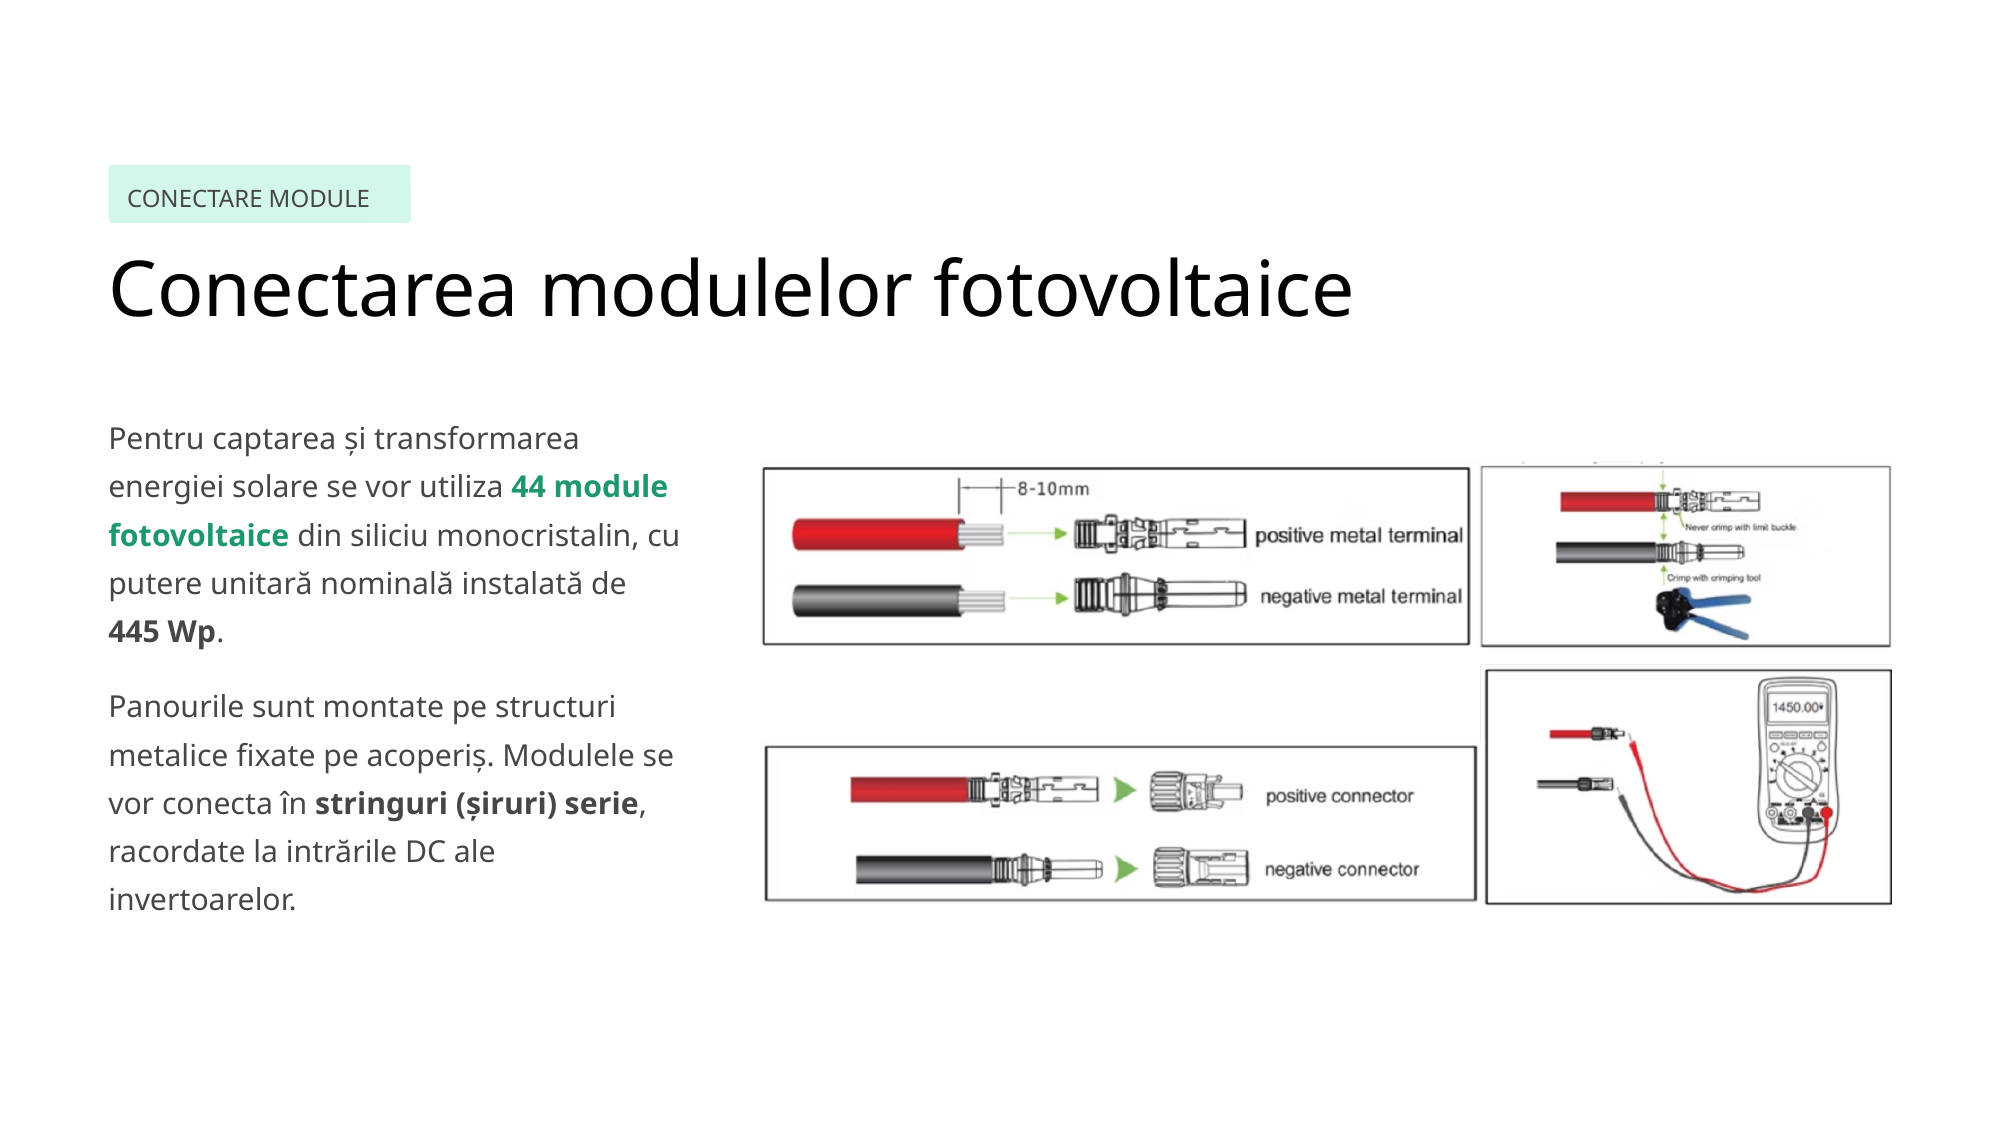

CONECTARE MODULE
Conectarea modulelor fotovoltaice
Pentru captarea și transformarea energiei solare se vor utiliza 44 module fotovoltaice din siliciu monocristalin, cu putere unitară nominală instalată de 445 Wp.
Panourile sunt montate pe structuri metalice fixate pe acoperiș. Modulele se vor conecta în stringuri (șiruri) serie, racordate la intrările DC ale invertoarelor.